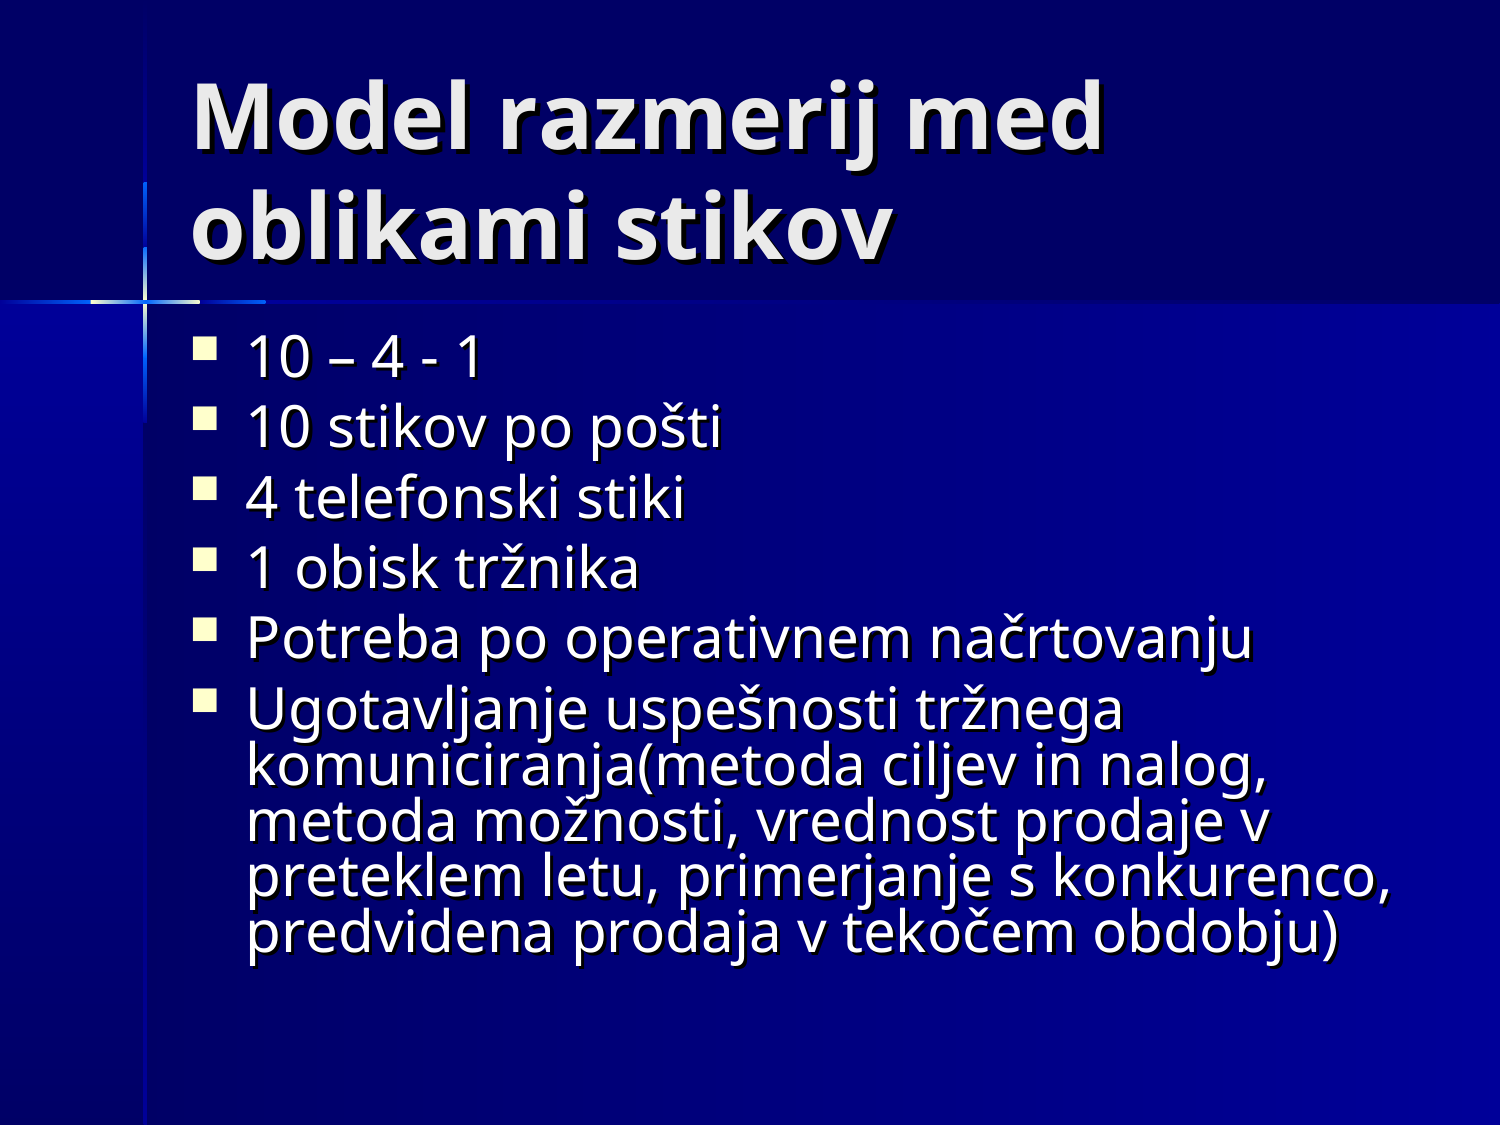

# Model razmerij med oblikami stikov
10 – 4 - 1
10 stikov po pošti
4 telefonski stiki
1 obisk tržnika
Potreba po operativnem načrtovanju
Ugotavljanje uspešnosti tržnega komuniciranja(metoda ciljev in nalog, metoda možnosti, vrednost prodaje v preteklem letu, primerjanje s konkurenco, predvidena prodaja v tekočem obdobju)